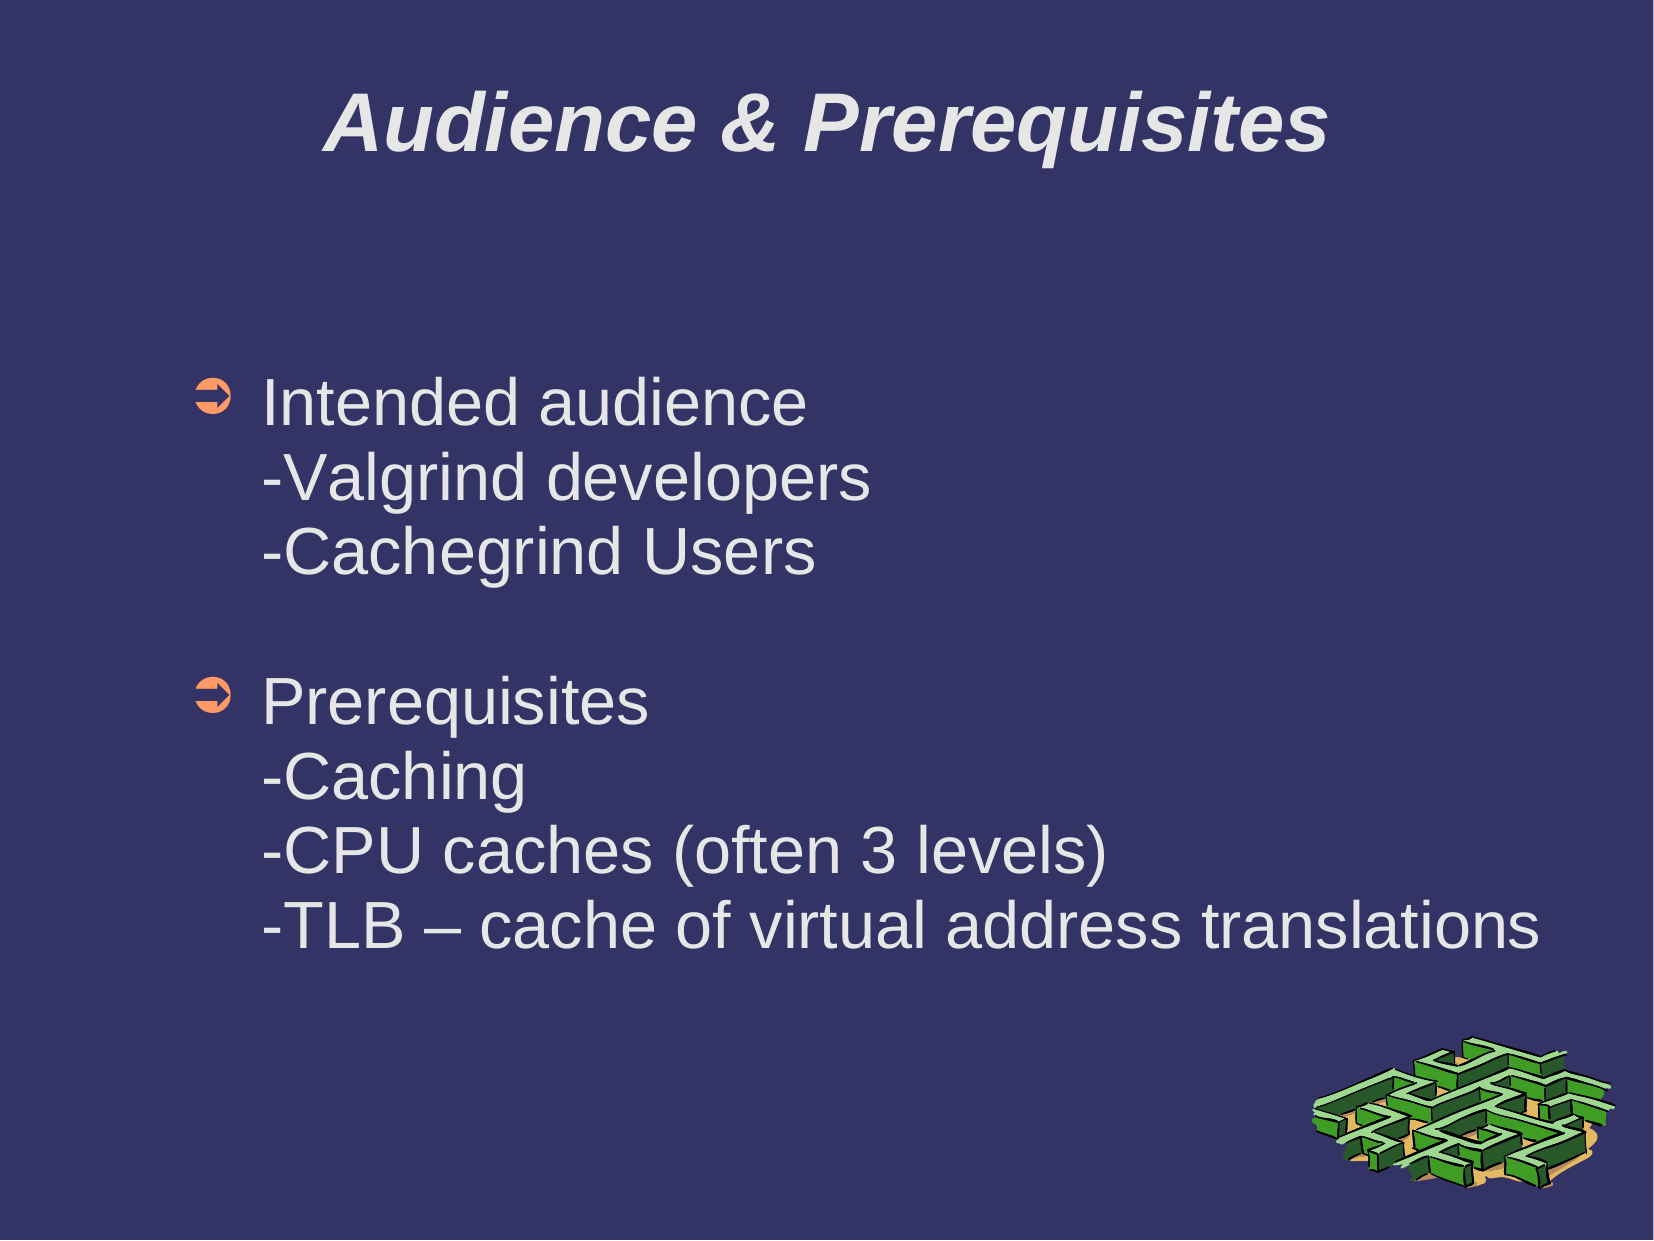

# Audience & Prerequisites
Intended audience
-Valgrind developers
-Cachegrind Users
Prerequisites
-Caching
-CPU caches (often 3 levels)
-TLB – cache of virtual address translations